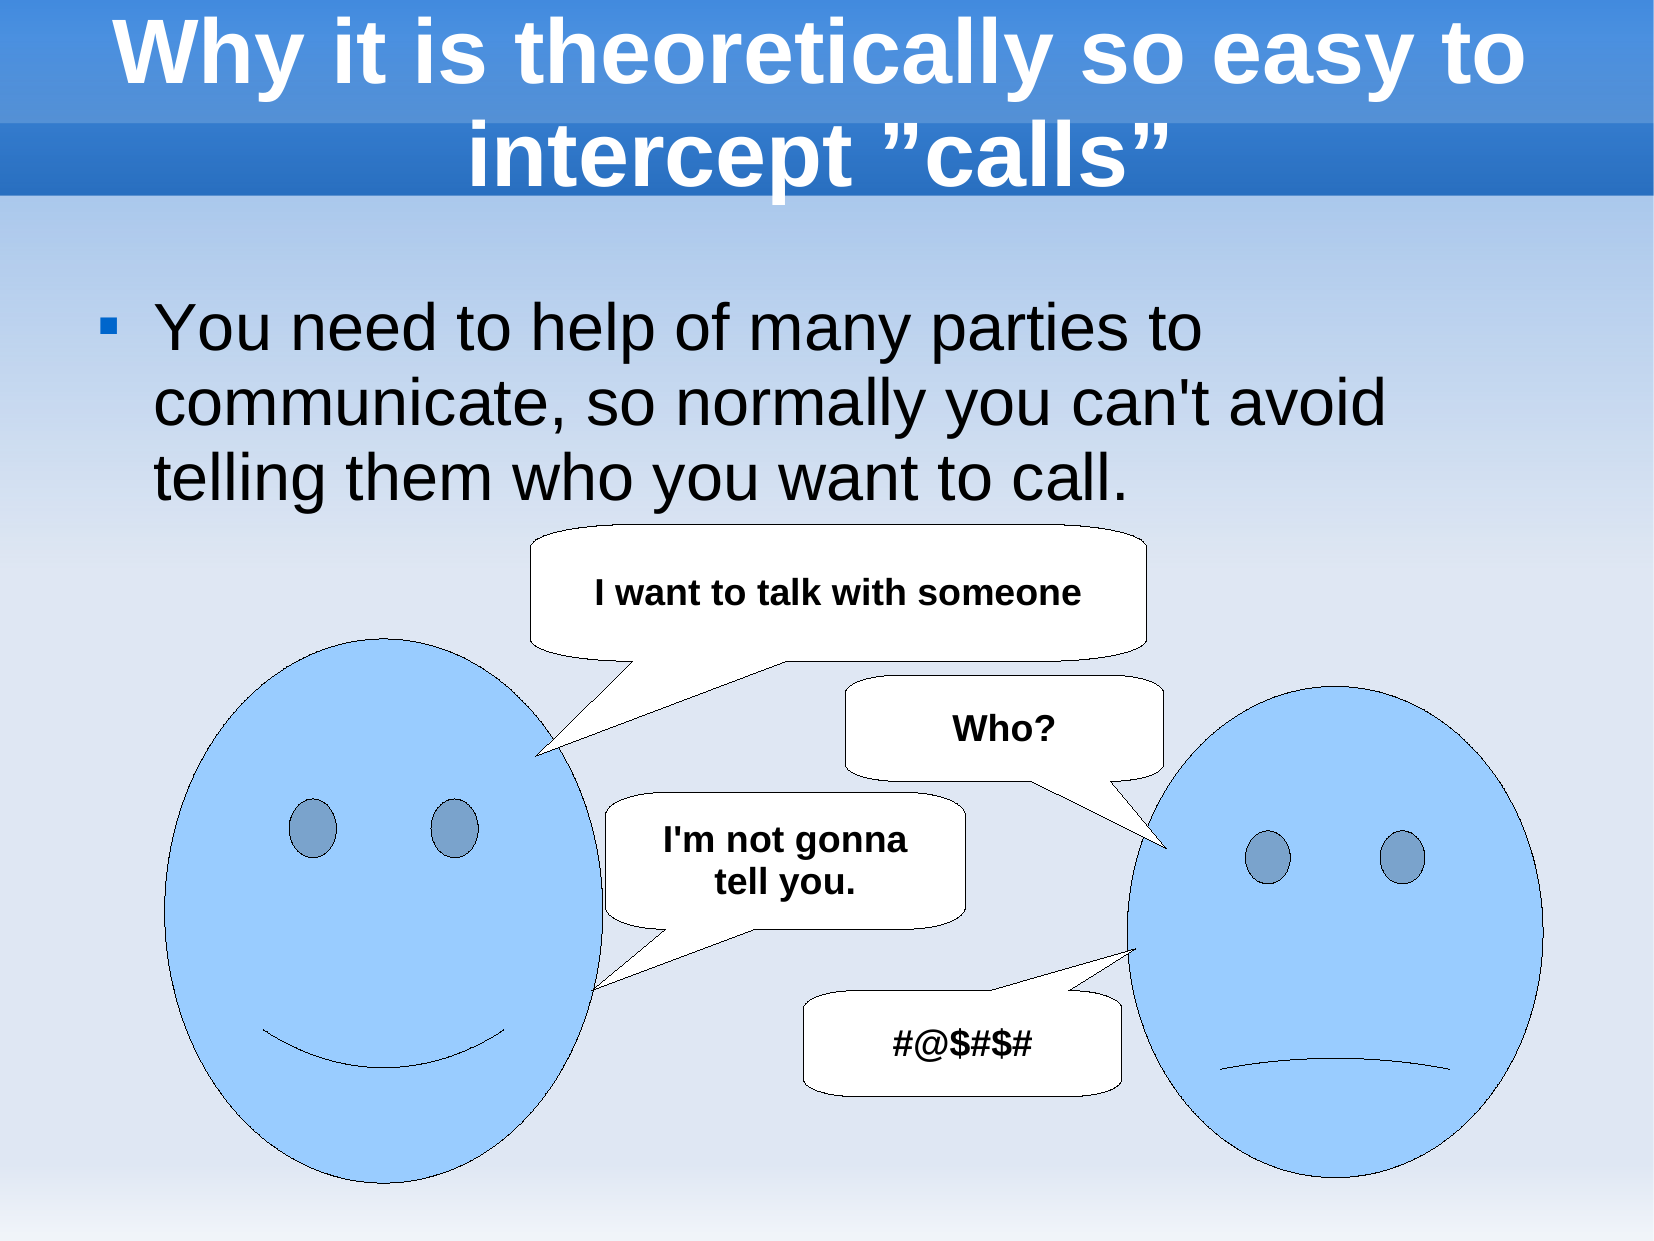

# Why it is theoretically so easy to intercept ”calls”
You need to help of many parties to communicate, so normally you can't avoid telling them who you want to call.
I want to talk with someone
Who?
I'm not gonna tell you.
#@$#$#